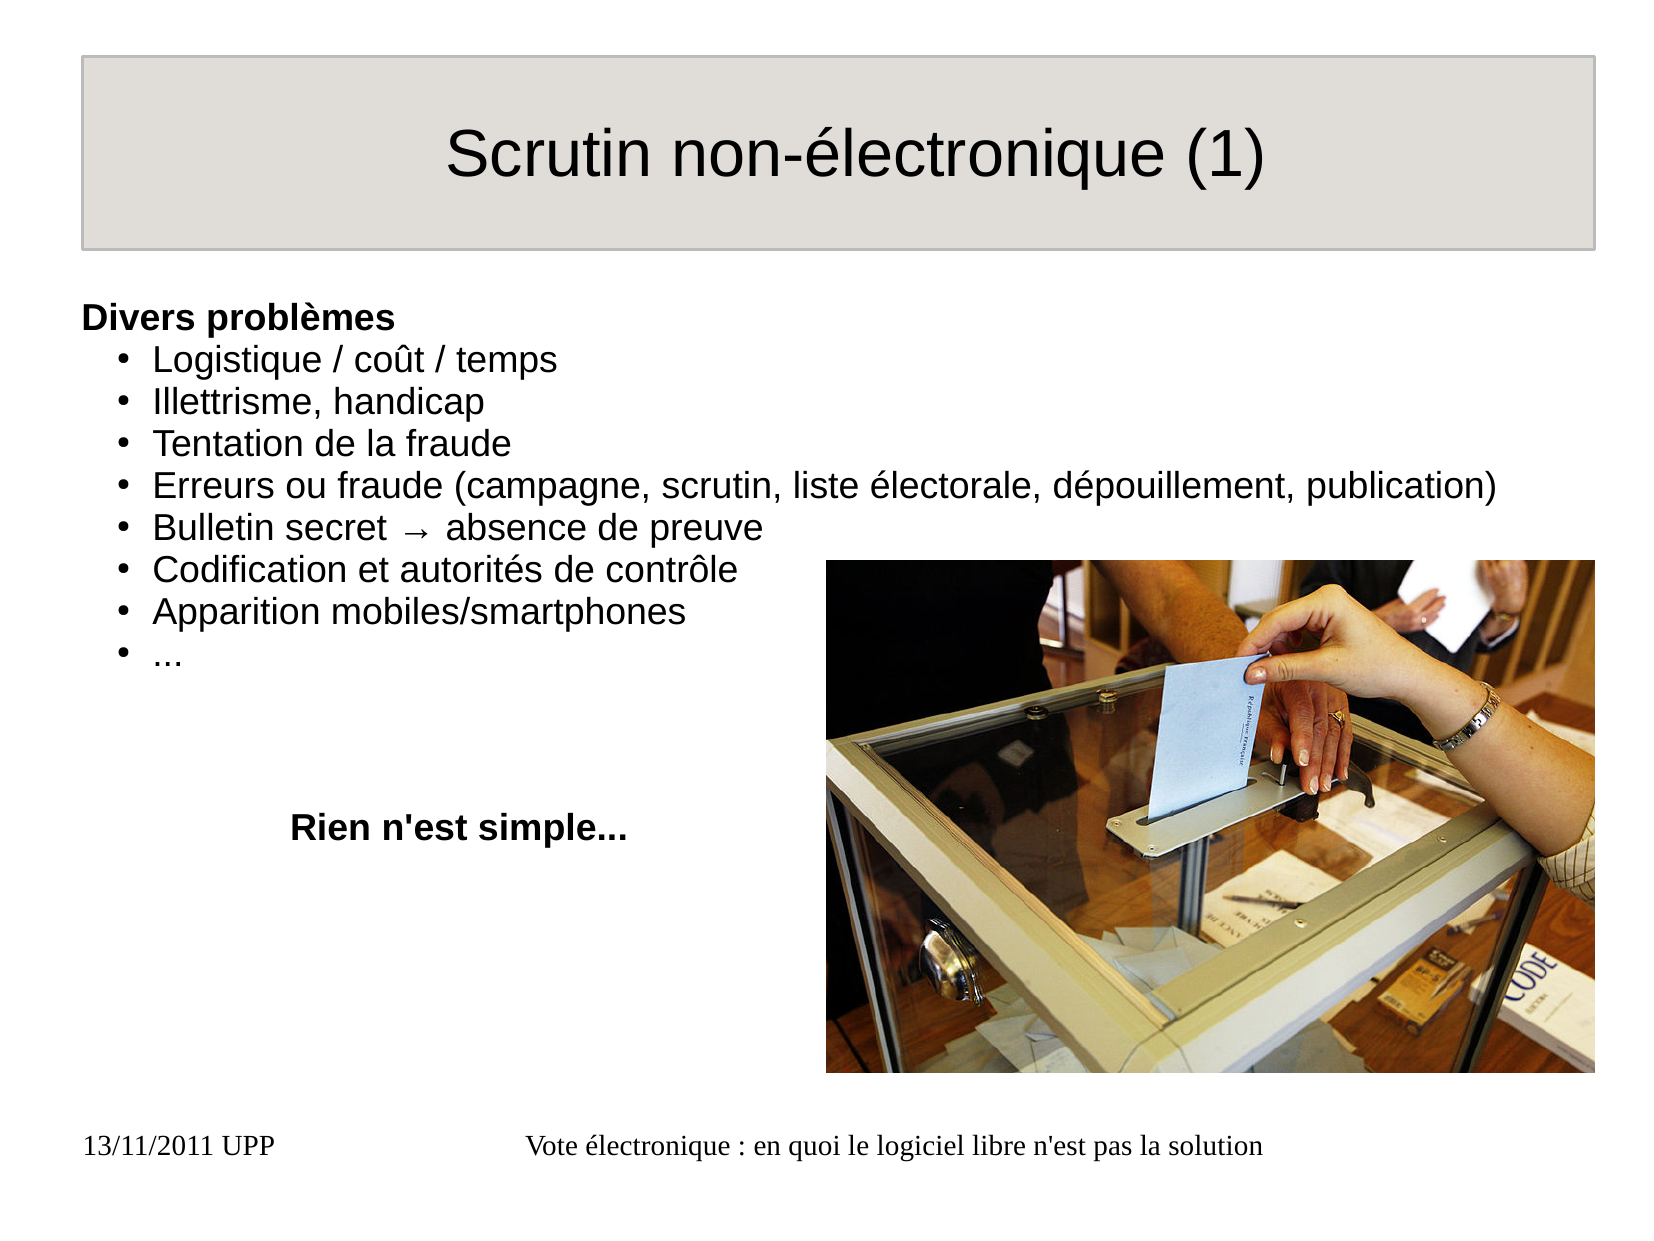

# Scrutin non-électronique (1)
Divers problèmes
Logistique / coût / temps
Illettrisme, handicap
Tentation de la fraude
Erreurs ou fraude (campagne, scrutin, liste électorale, dépouillement, publication)
Bulletin secret → absence de preuve
Codification et autorités de contrôle
Apparition mobiles/smartphones
...
Rien n'est simple...